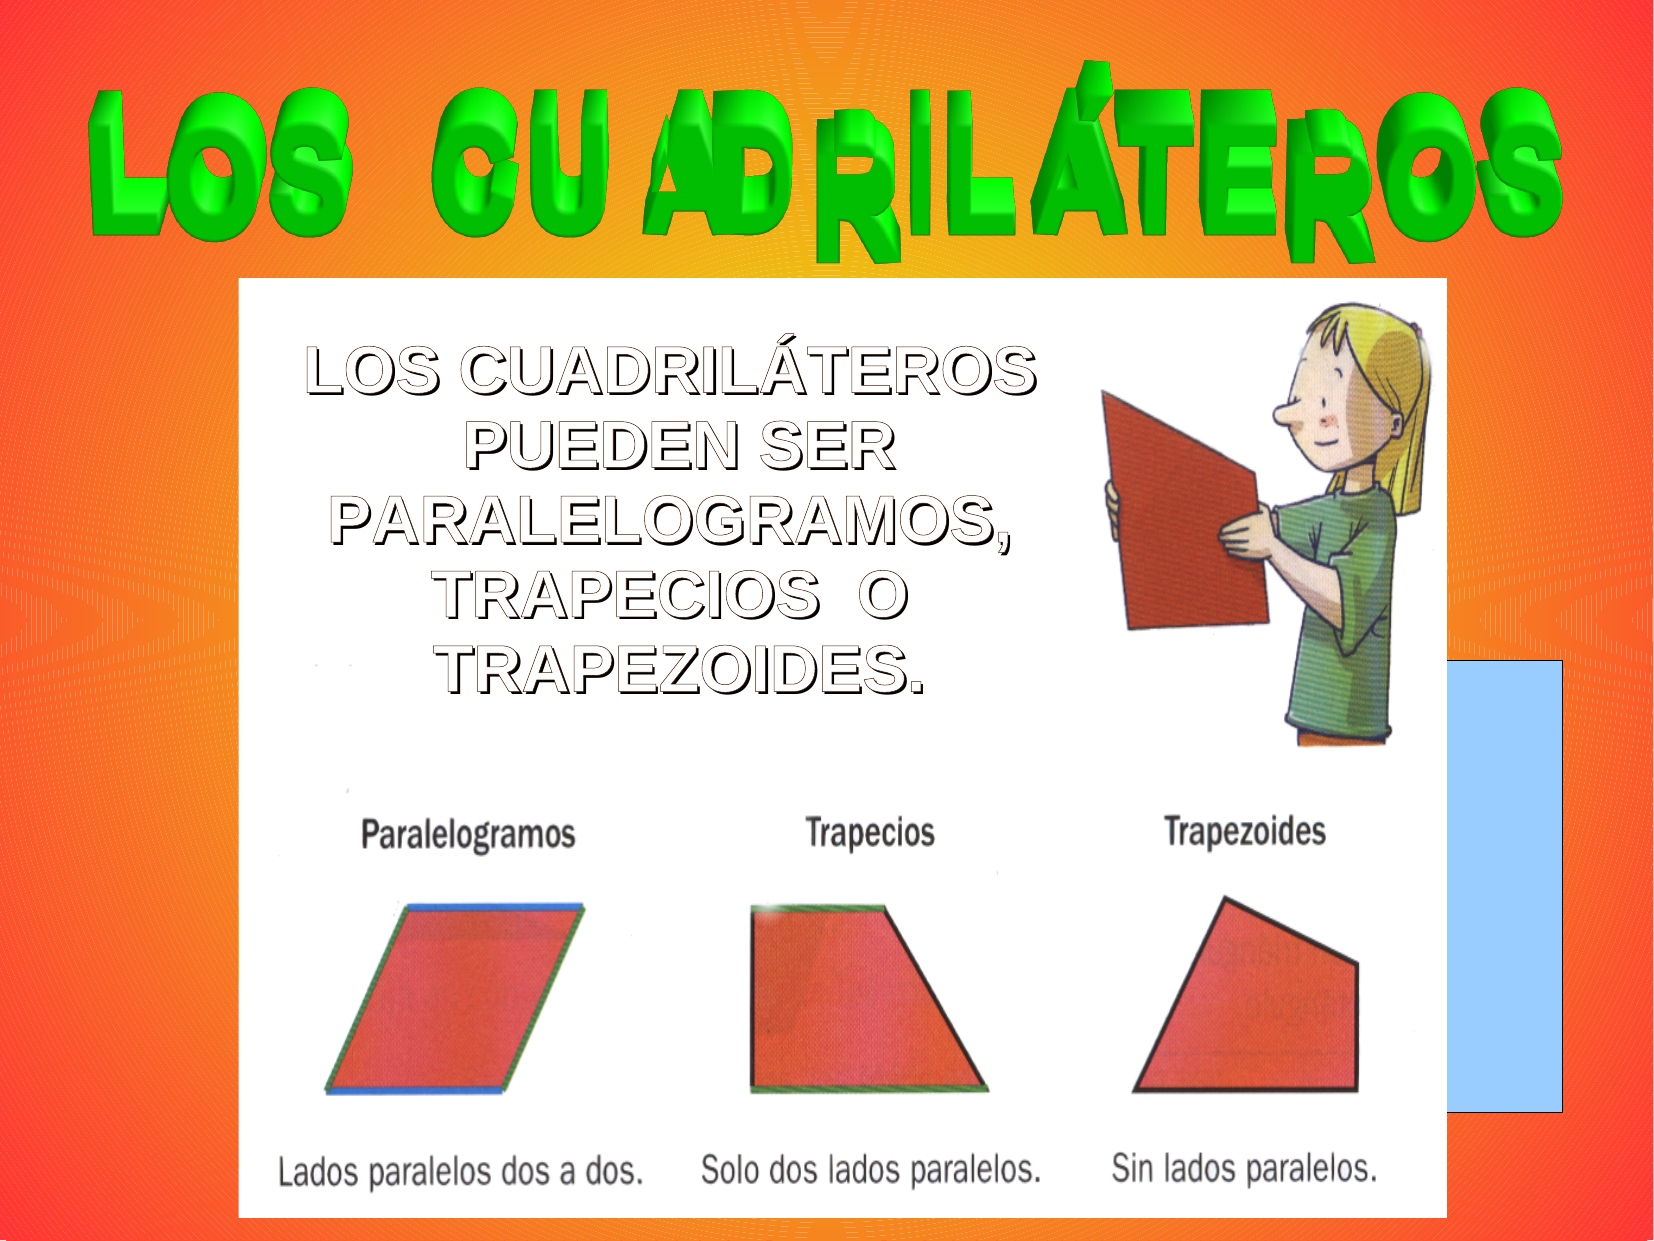

LOS CUADRILÁTEROS PUEDEN SER PARALELOGRAMOS, TRAPECIOS O TRAPEZOIDES.